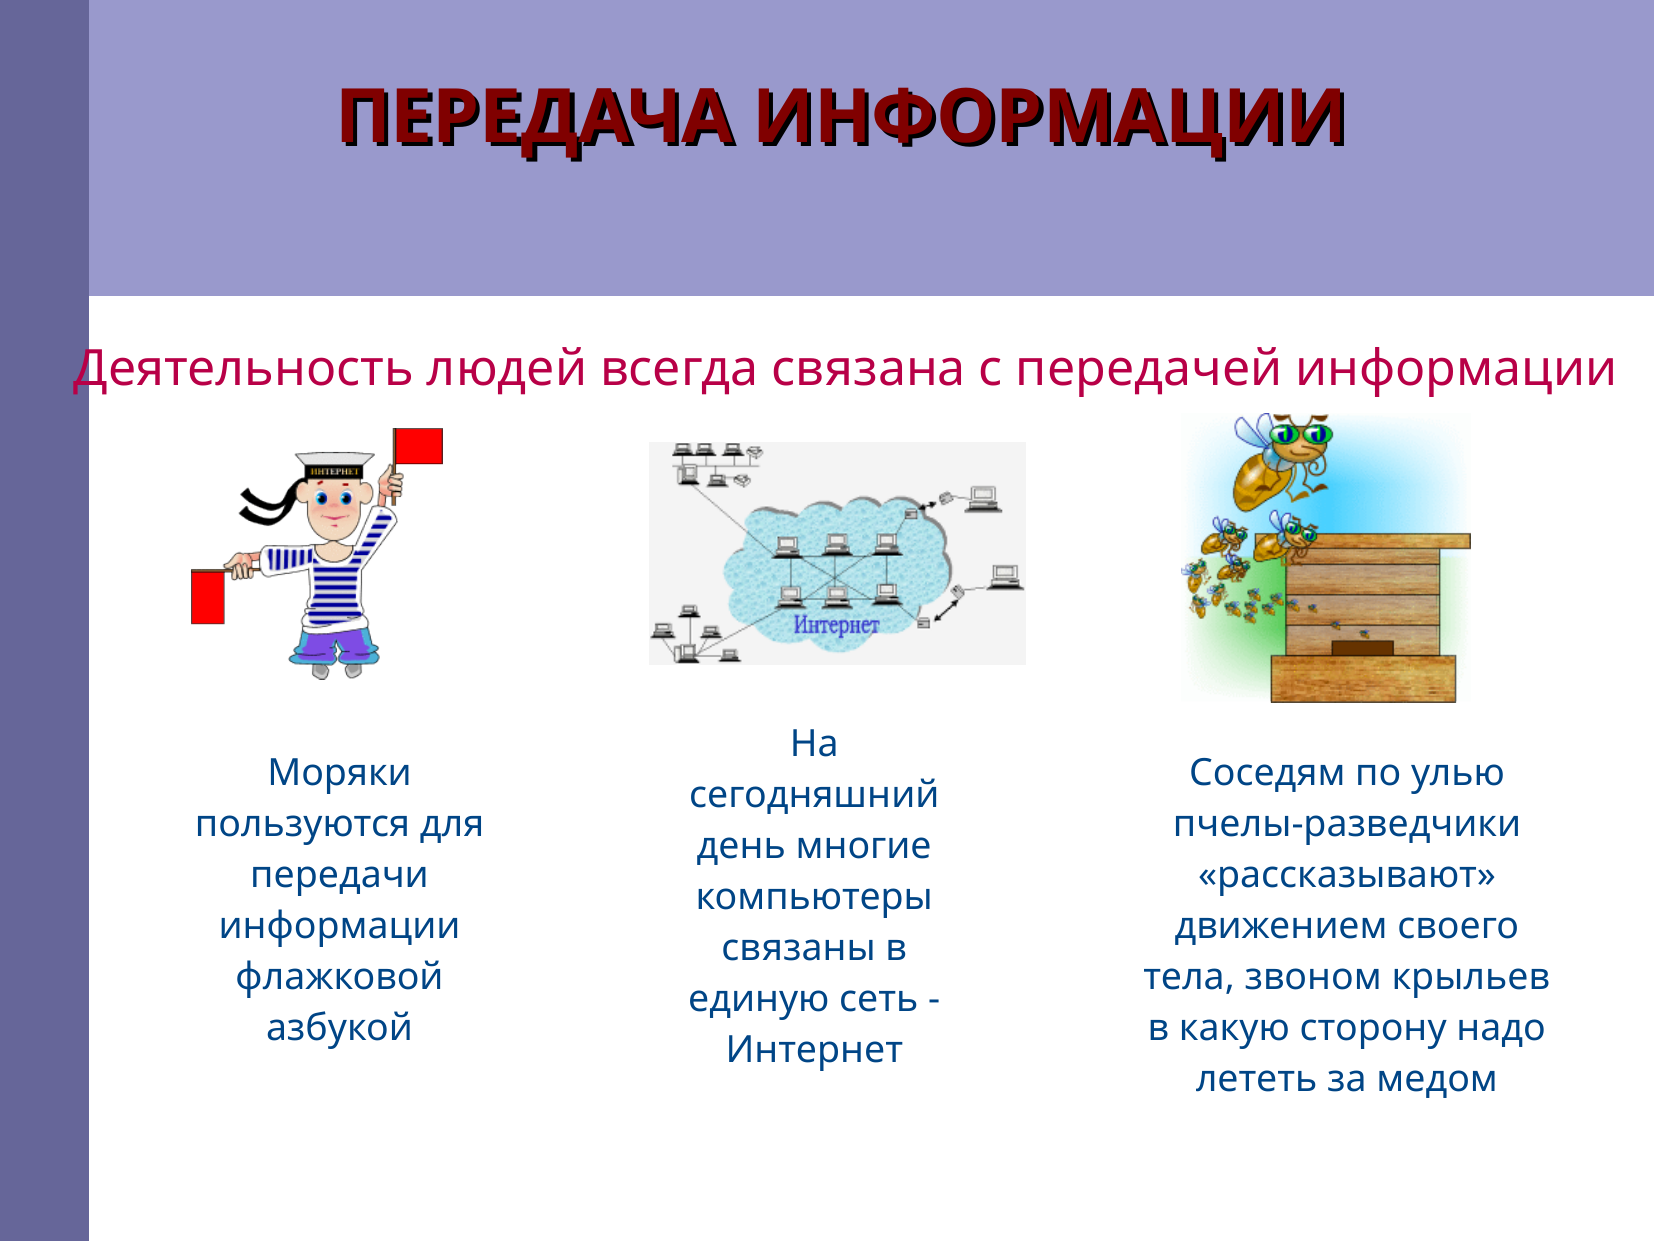

ПЕРЕДАЧА ИНФОРМАЦИИ
Деятельность людей всегда связана с передачей информации
На сегодняшний день многие компьютеры связаны в единую сеть - Интернет
Моряки пользуются для передачи информации флажковой азбукой
Соседям по улью пчелы-разведчики «рассказывают» движением своего тела, звоном крыльев в какую сторону надо лететь за медом